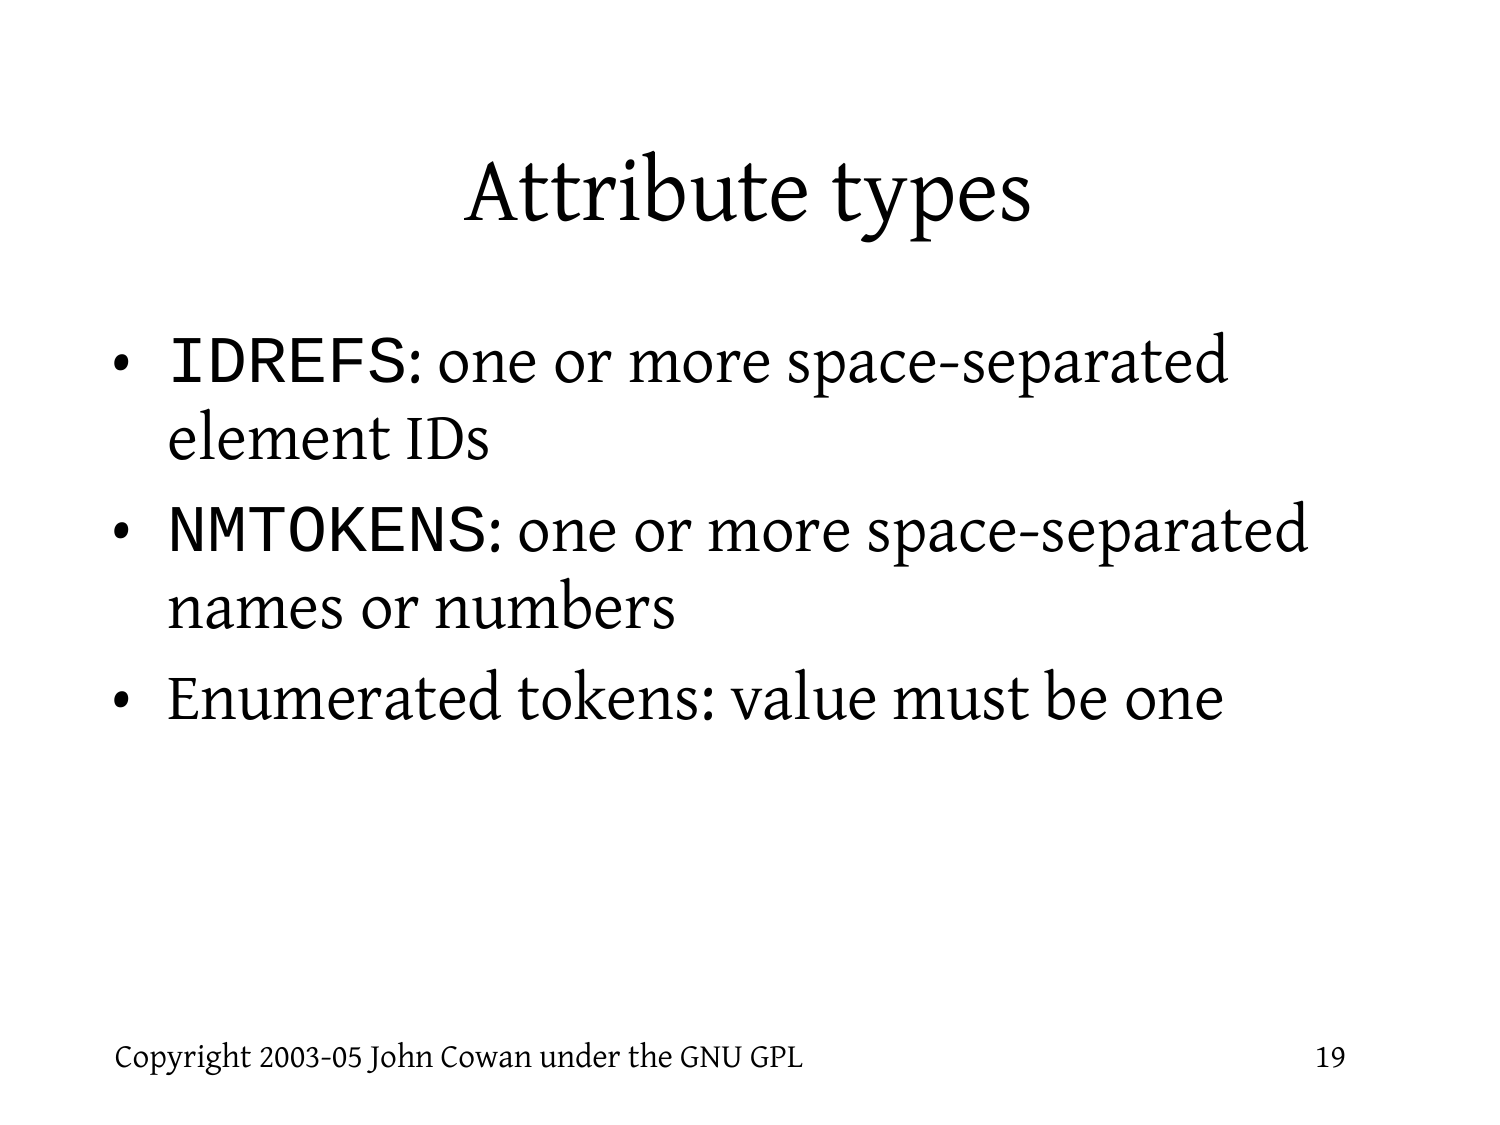

# Attribute types
IDREFS: one or more space-separated element IDs
NMTOKENS: one or more space-separated names or numbers
Enumerated tokens: value must be one